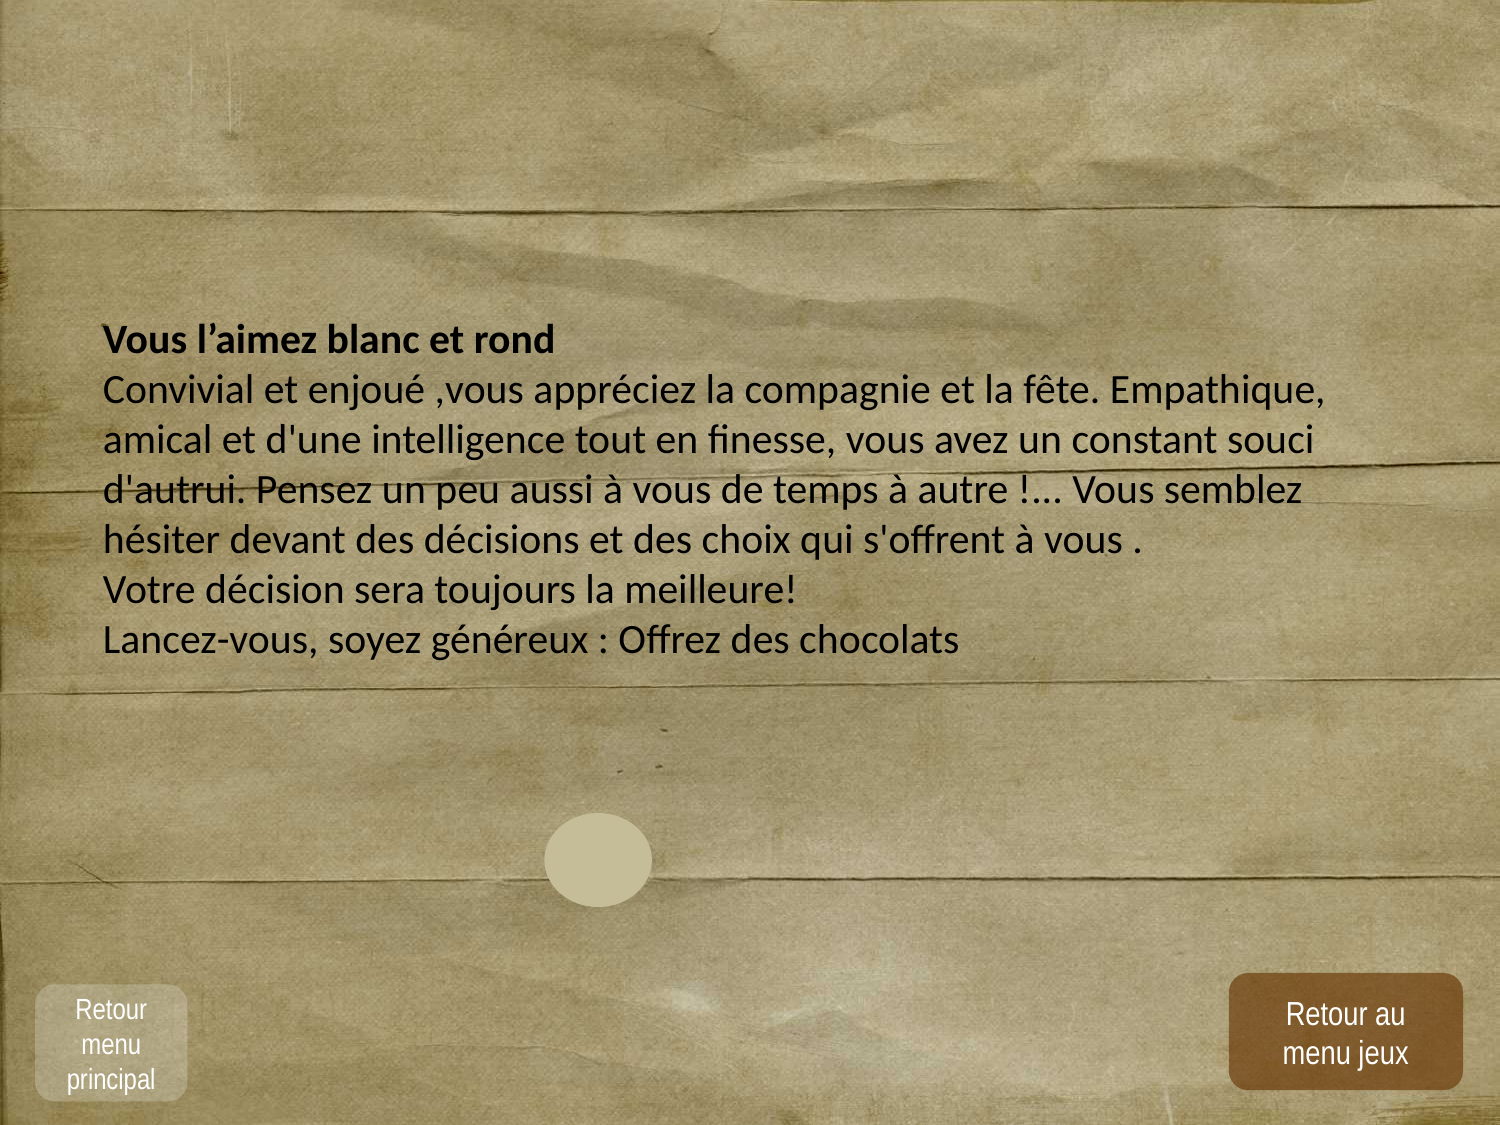

Vous l’aimez blanc et rond
Convivial et enjoué ,vous appréciez la compagnie et la fête. Empathique, amical et d'une intelligence tout en finesse, vous avez un constant souci d'autrui. Pensez un peu aussi à vous de temps à autre !... Vous semblez hésiter devant des décisions et des choix qui s'offrent à vous .
Votre décision sera toujours la meilleure!
Lancez-vous, soyez généreux : Offrez des chocolats
Retour au menu jeux
Retour menu
principal